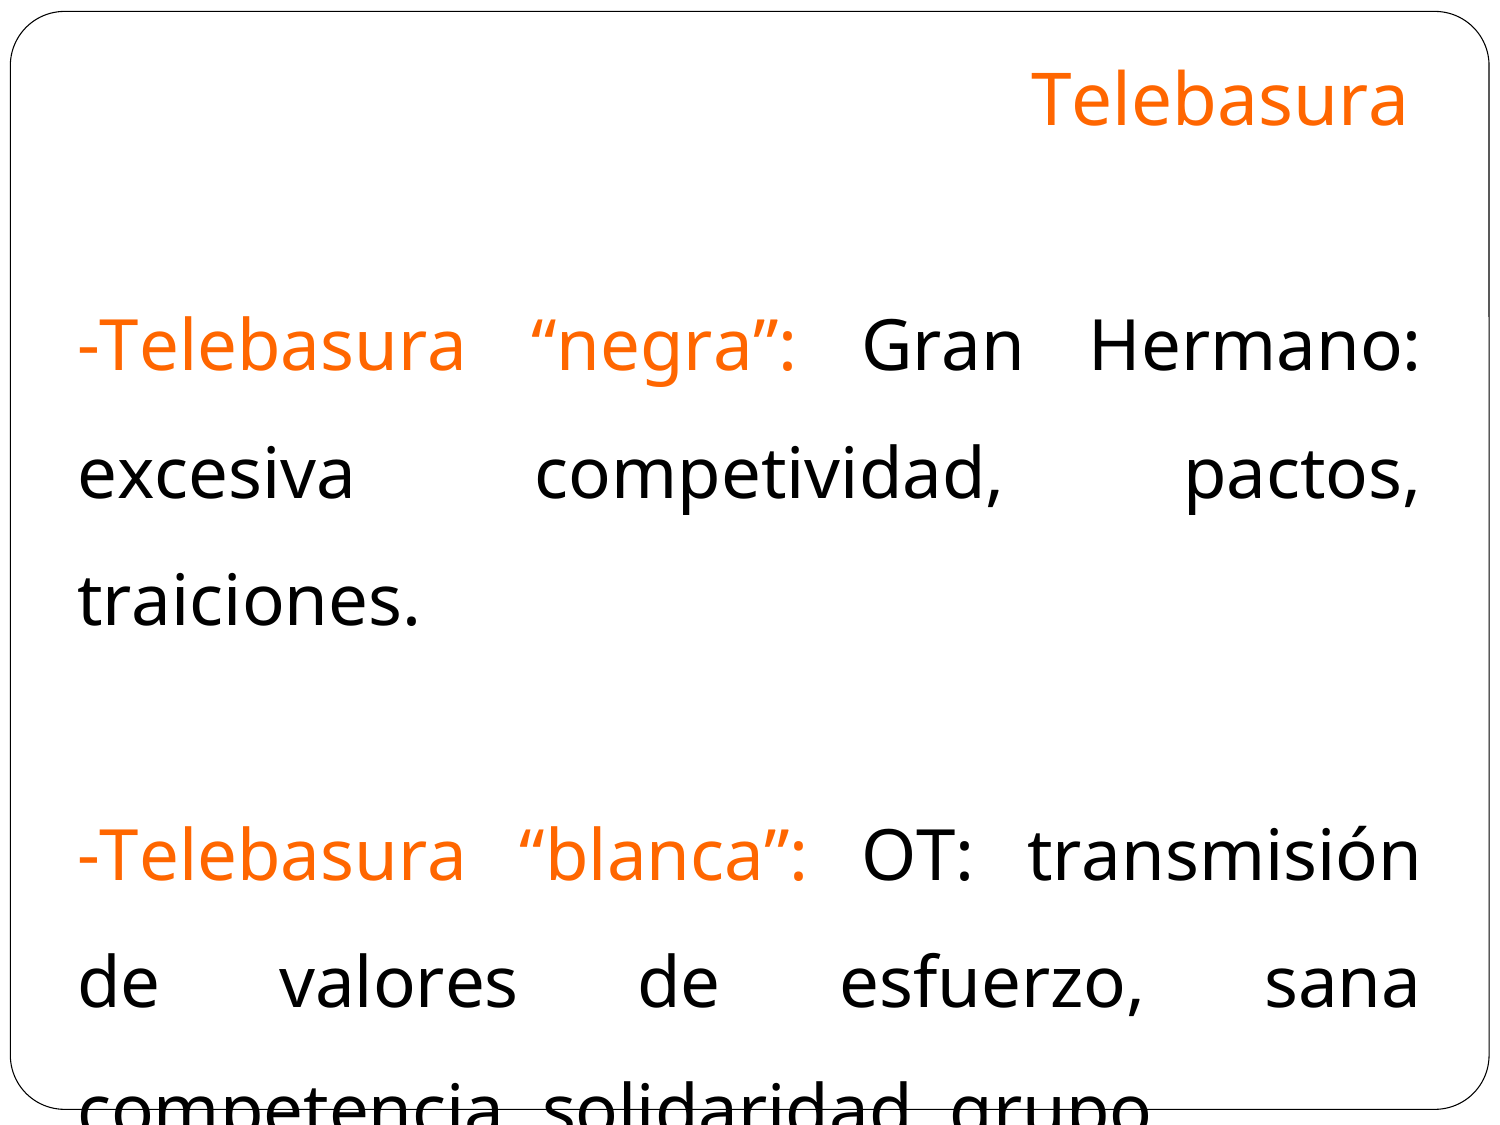

#
Telebasura
Telebasura “negra”: Gran Hermano: excesiva competividad, pactos, traiciones.
Telebasura “blanca”: OT: transmisión de valores de esfuerzo, sana competencia, solidaridad, grupo.